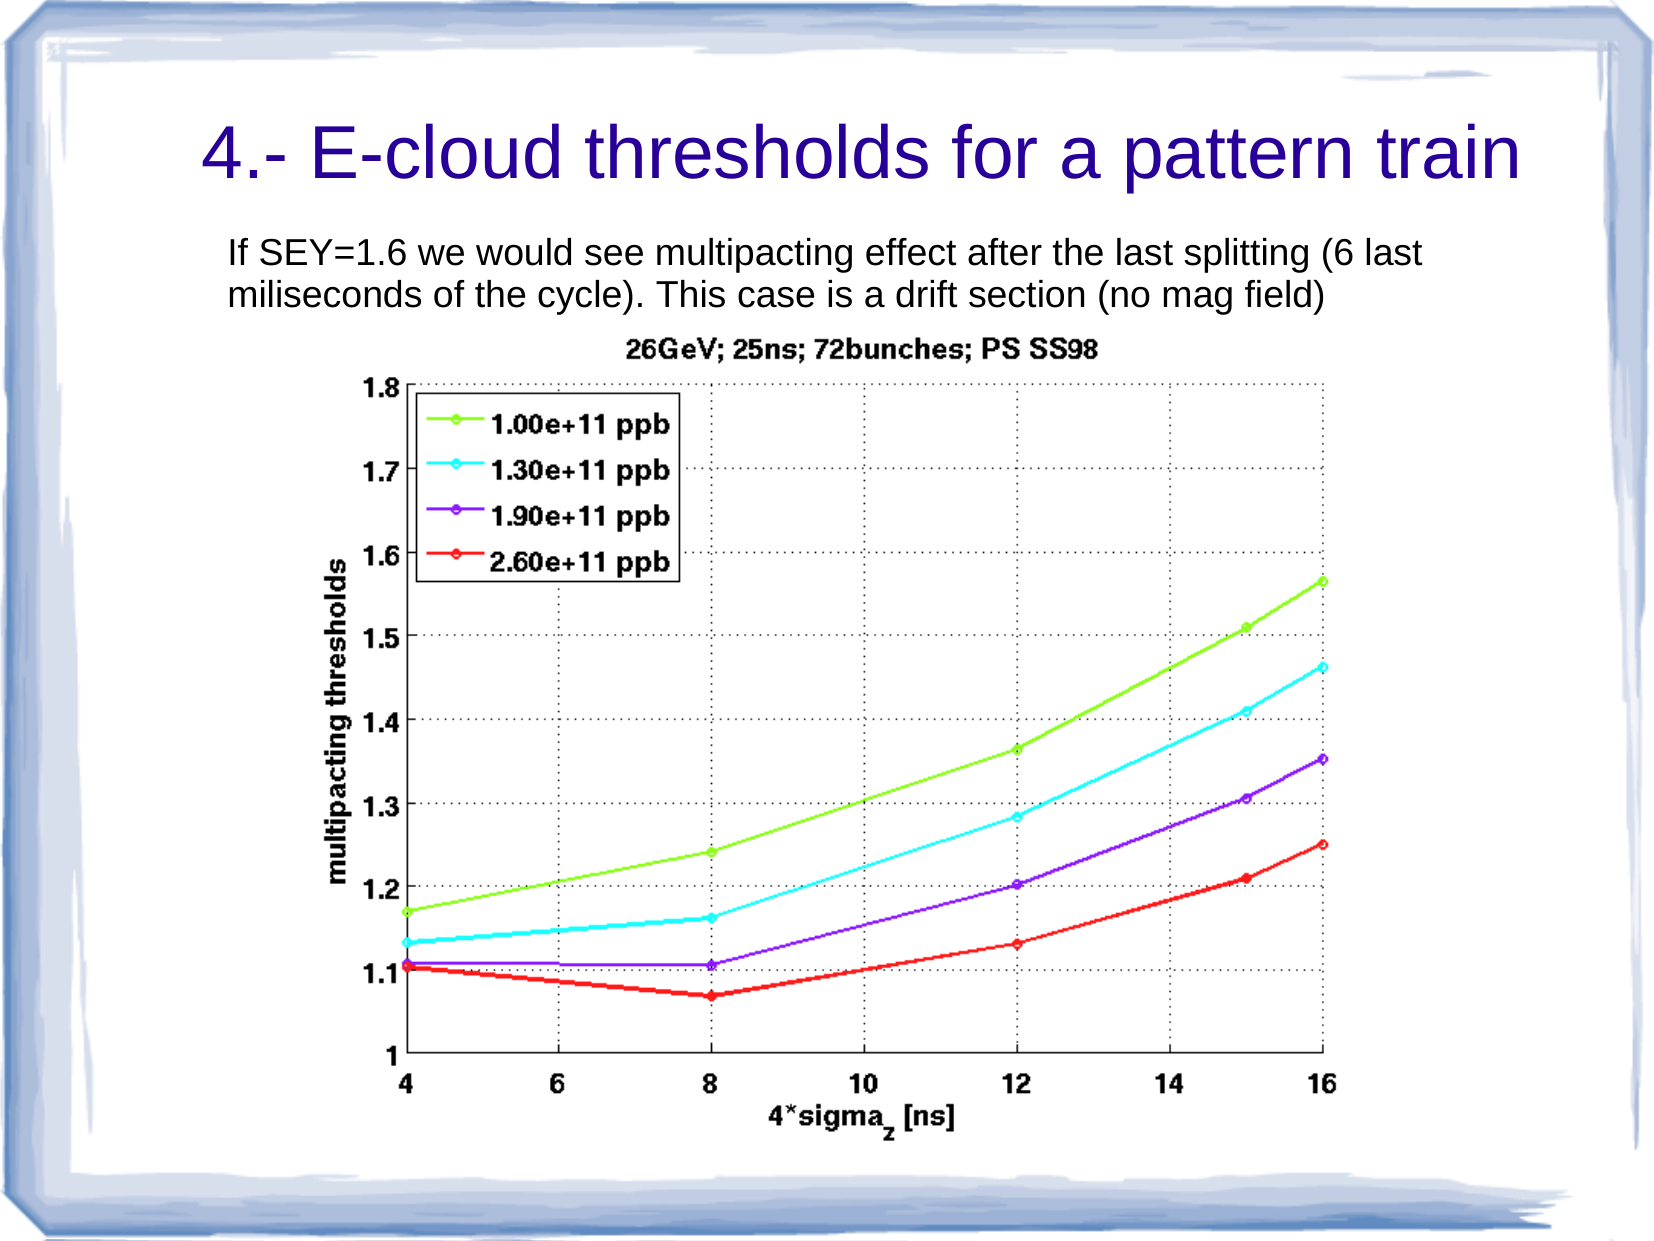

# 4.- E-cloud thresholds for a pattern train
If SEY=1.6 we would see multipacting effect after the last splitting (6 last miliseconds of the cycle). This case is a drift section (no mag field)